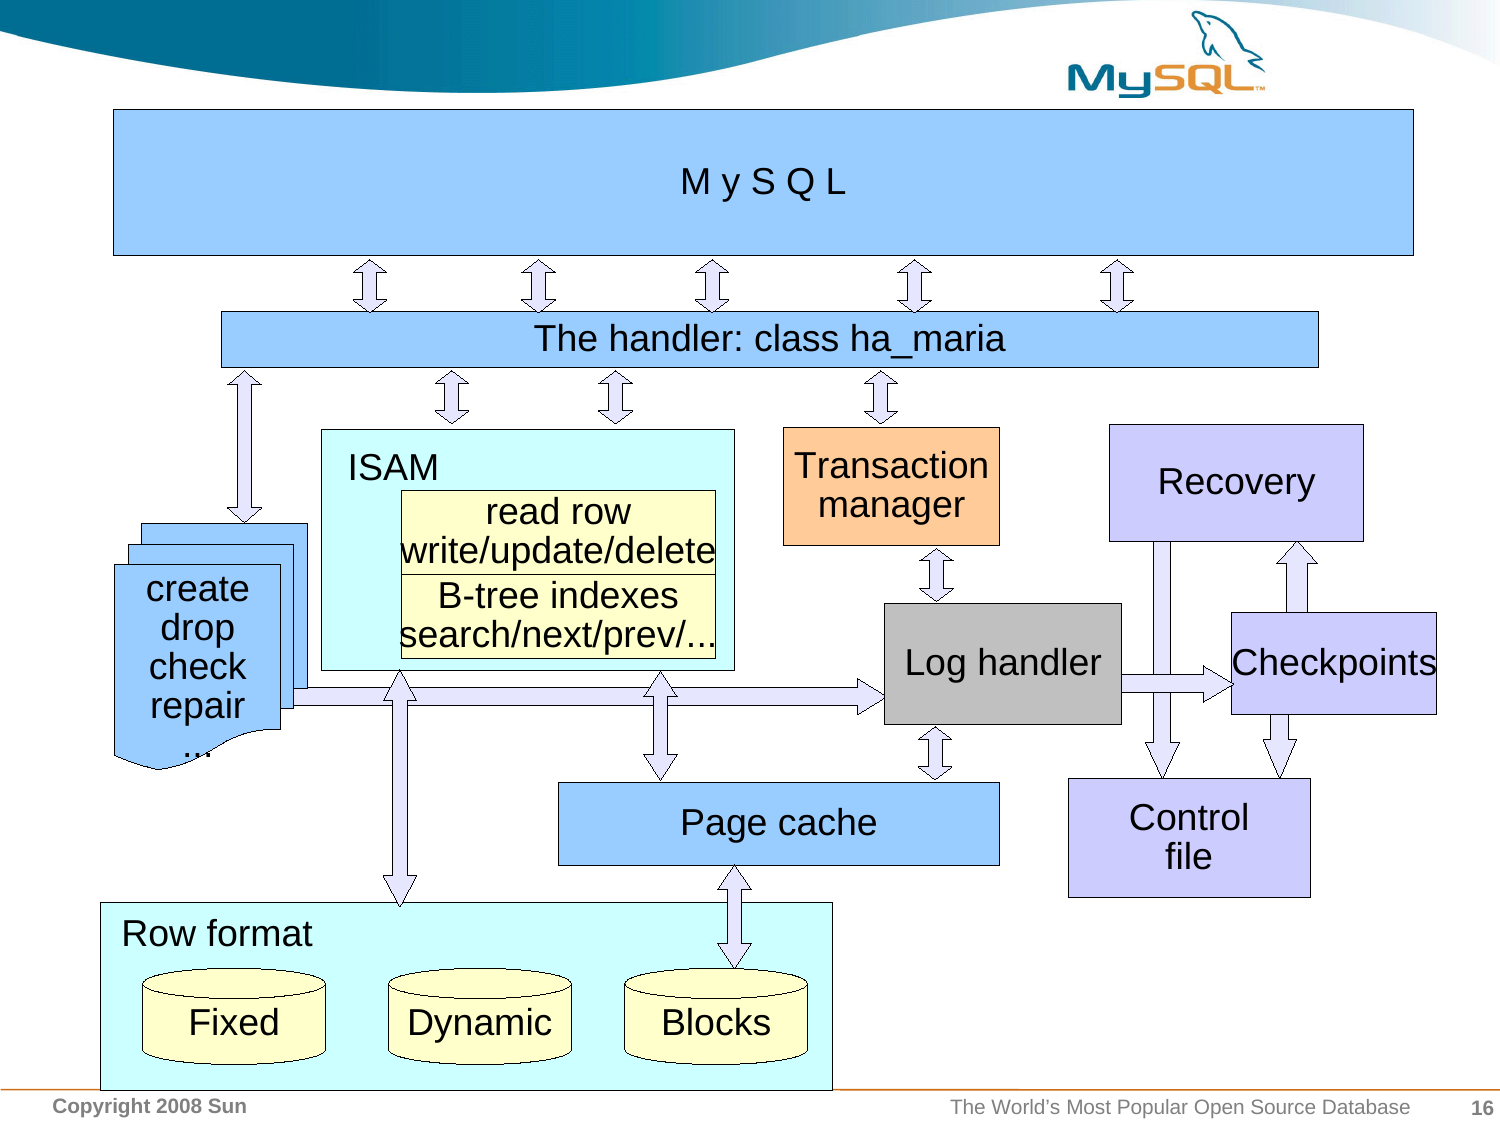

MySQL
The handler: class ha_maria
Recovery
Transaction
manager
ISAM
read row
write/update/delete
create
drop
check
repair
...
B-tree indexes
search/next/prev/...
Log handler
Checkpoints
Control
file
Page cache
Row format
Fixed
Dynamic
Blocks